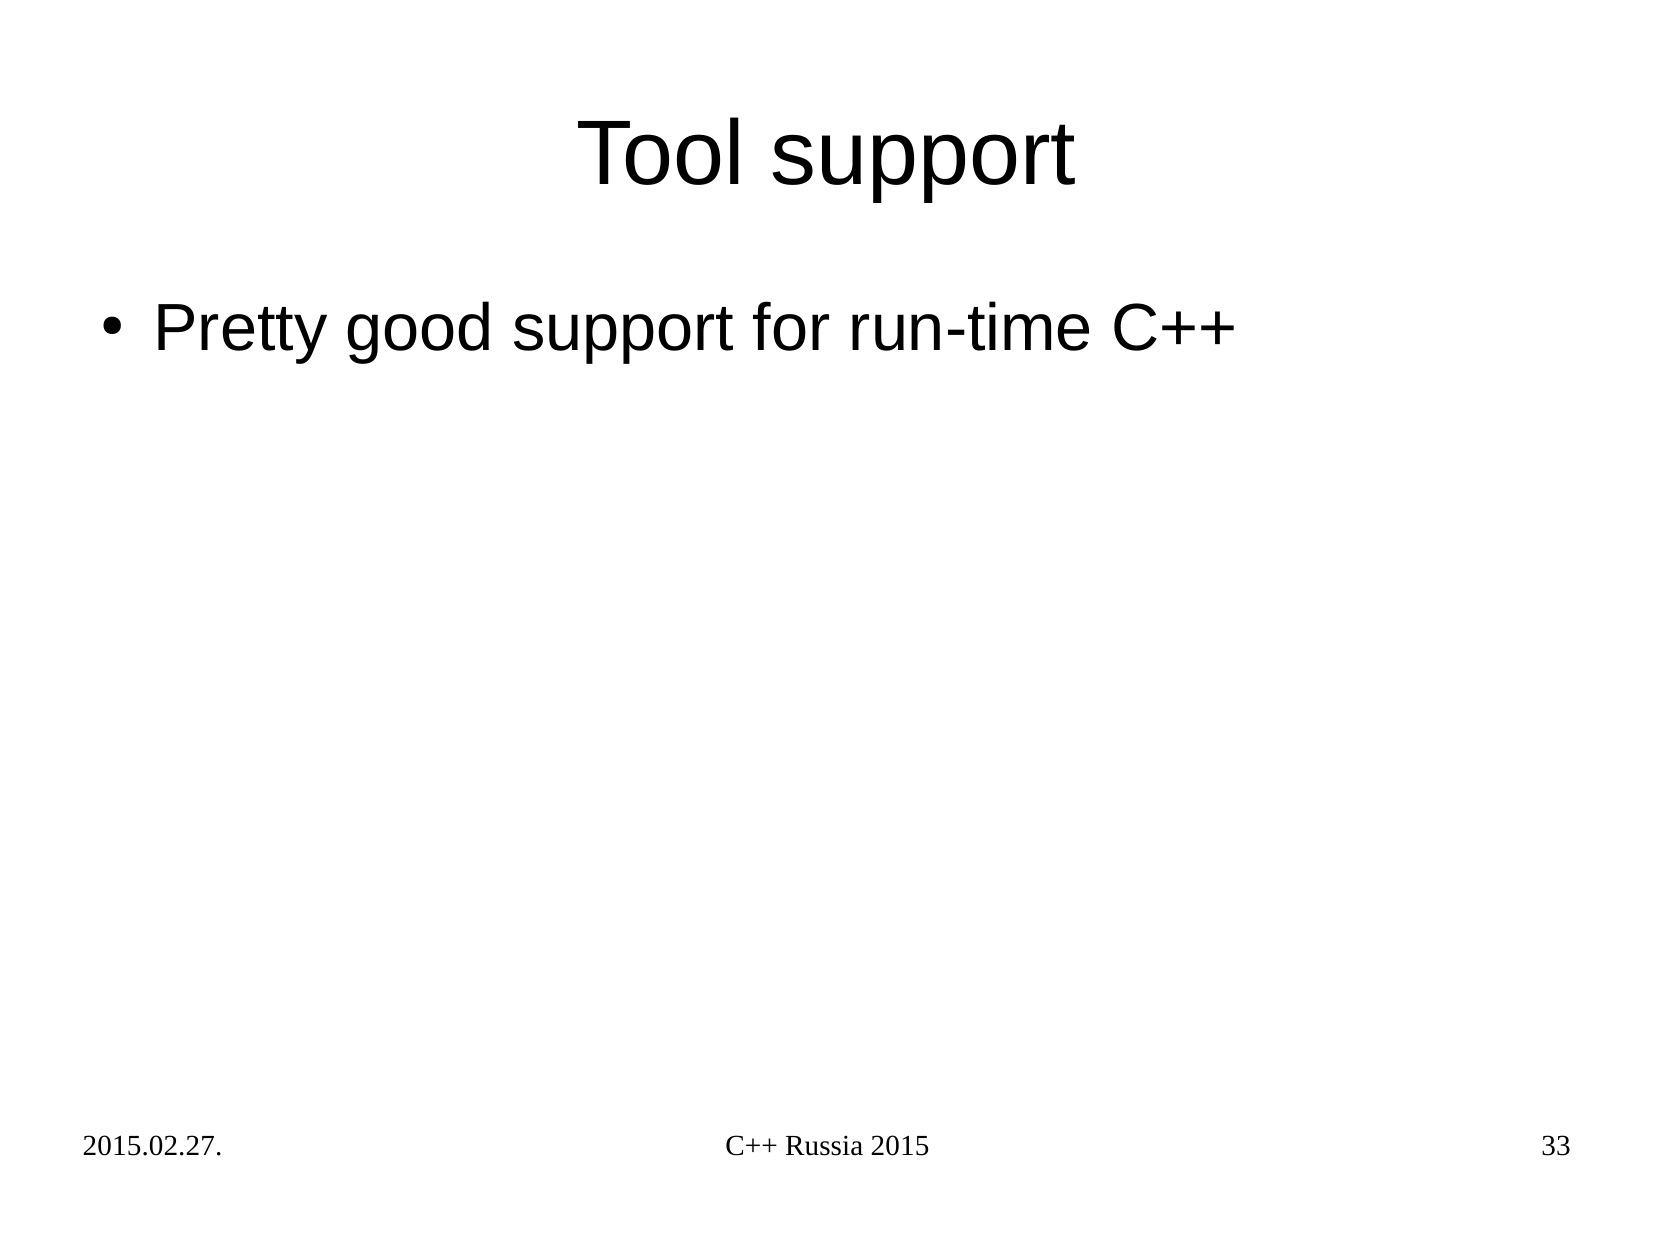

# Tool support
Pretty good support for run-time C++
2015.02.27.
C++ Russia 2015
33